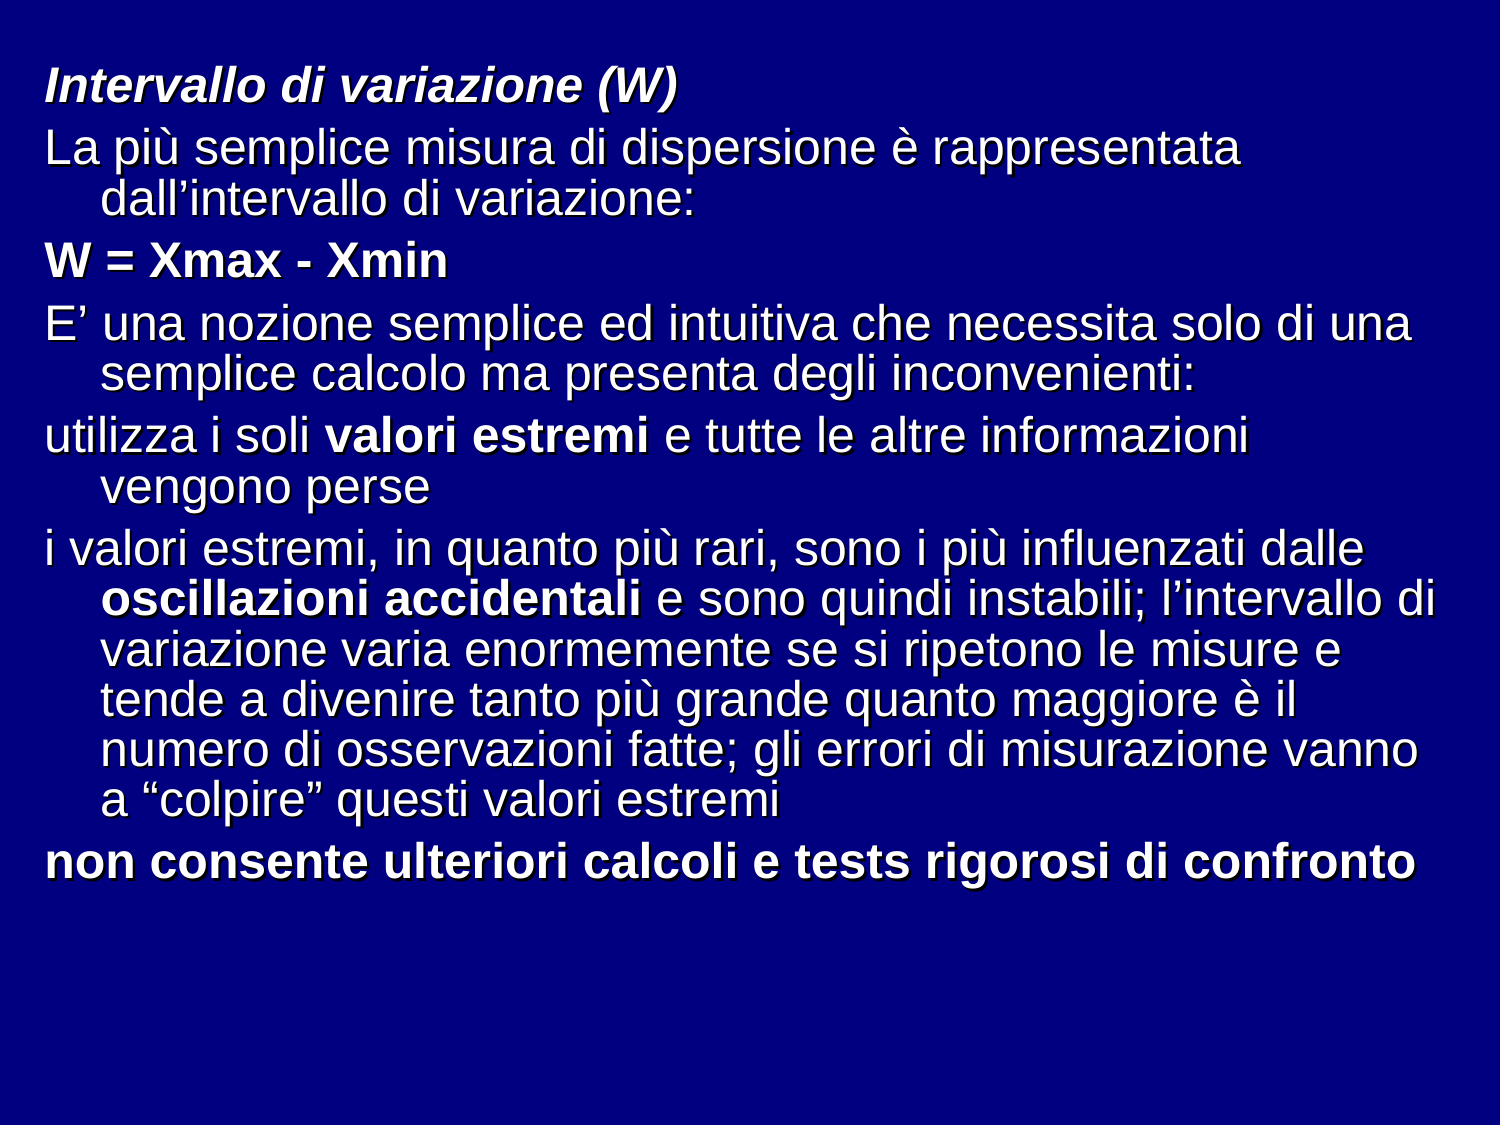

# Intervallo di variazione (W)
La più semplice misura di dispersione è rappresentata dall’intervallo di variazione:
W = Xmax - Xmin
E’ una nozione semplice ed intuitiva che necessita solo di una semplice calcolo ma presenta degli inconvenienti:
utilizza i soli valori estremi e tutte le altre informazioni vengono perse
i valori estremi, in quanto più rari, sono i più influenzati dalle oscillazioni accidentali e sono quindi instabili; l’intervallo di variazione varia enormemente se si ripetono le misure e tende a divenire tanto più grande quanto maggiore è il numero di osservazioni fatte; gli errori di misurazione vanno a “colpire” questi valori estremi
non consente ulteriori calcoli e tests rigorosi di confronto